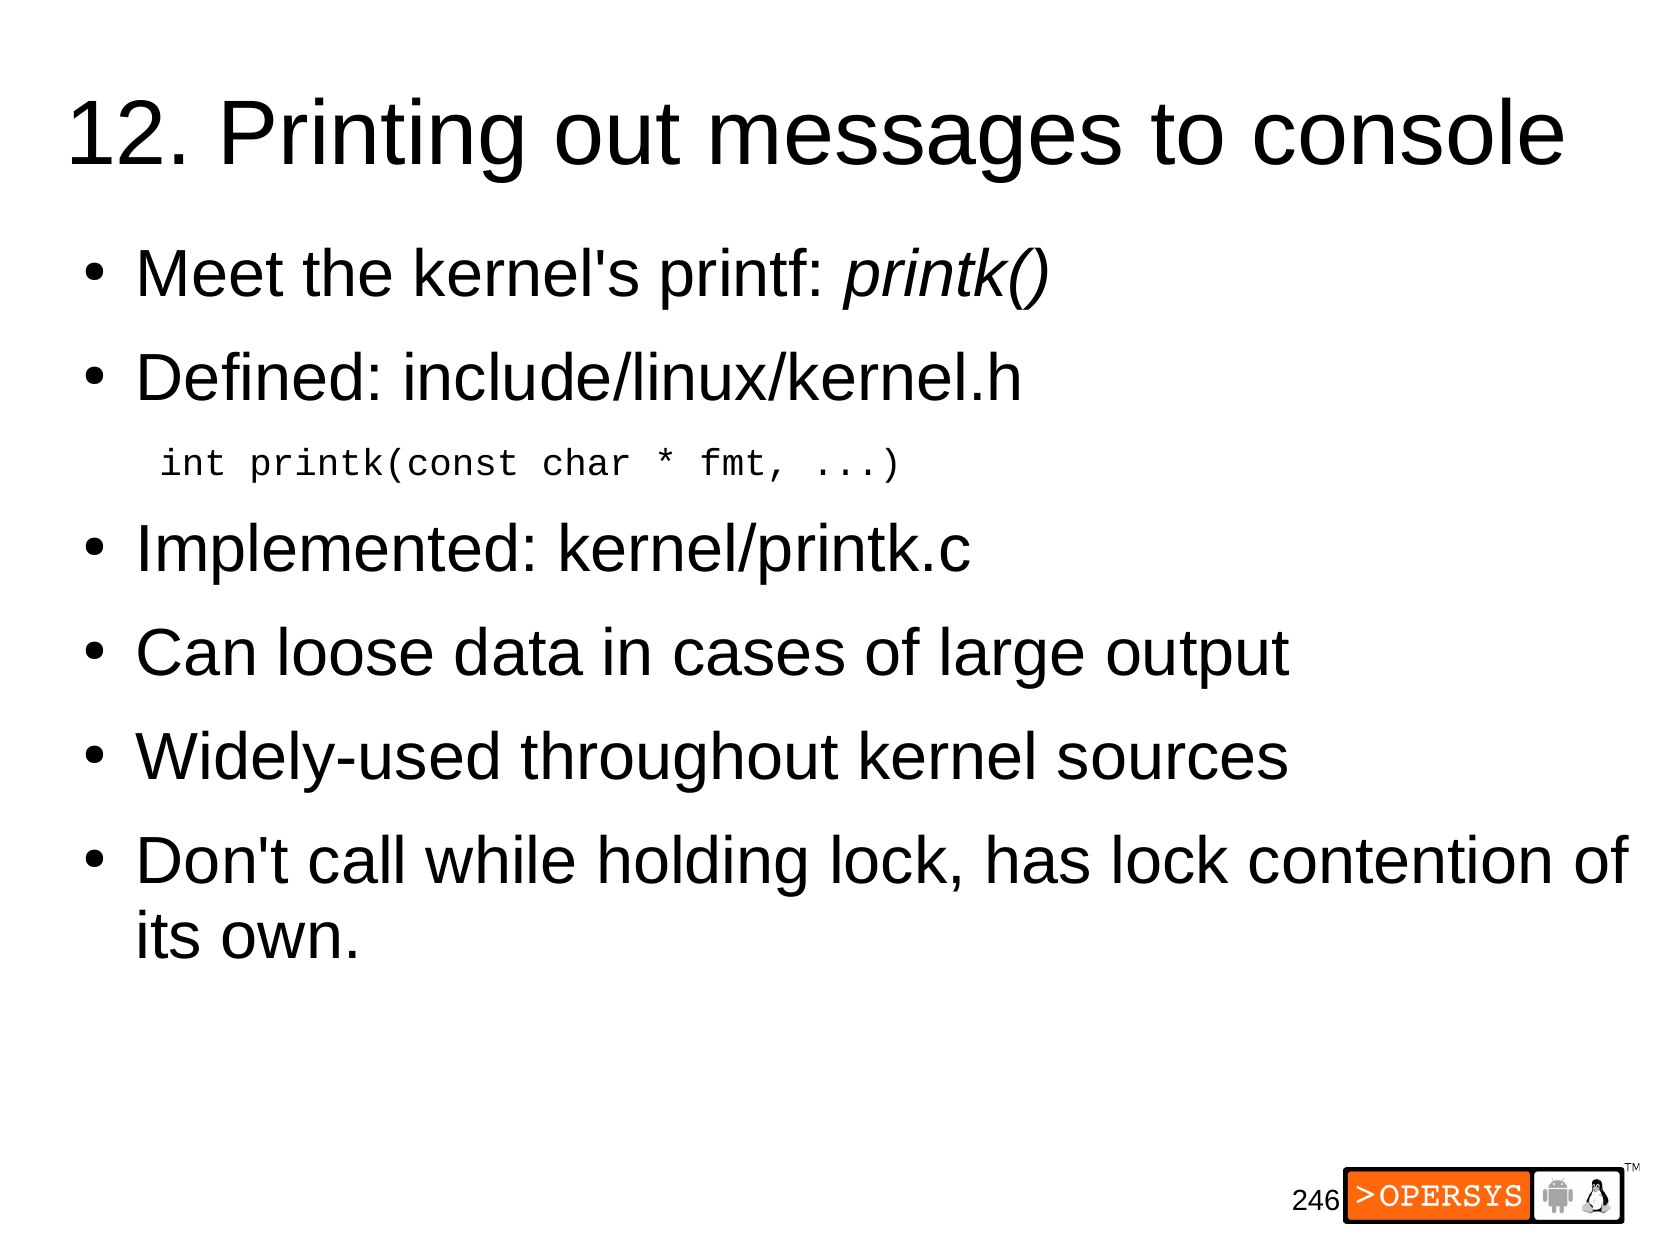

# 12. Printing out messages to console
Meet the kernel's printf: printk()
Defined: include/linux/kernel.h
int printk(const char * fmt, ...)
Implemented: kernel/printk.c
Can loose data in cases of large output
Widely-used throughout kernel sources
Don't call while holding lock, has lock contention of its own.